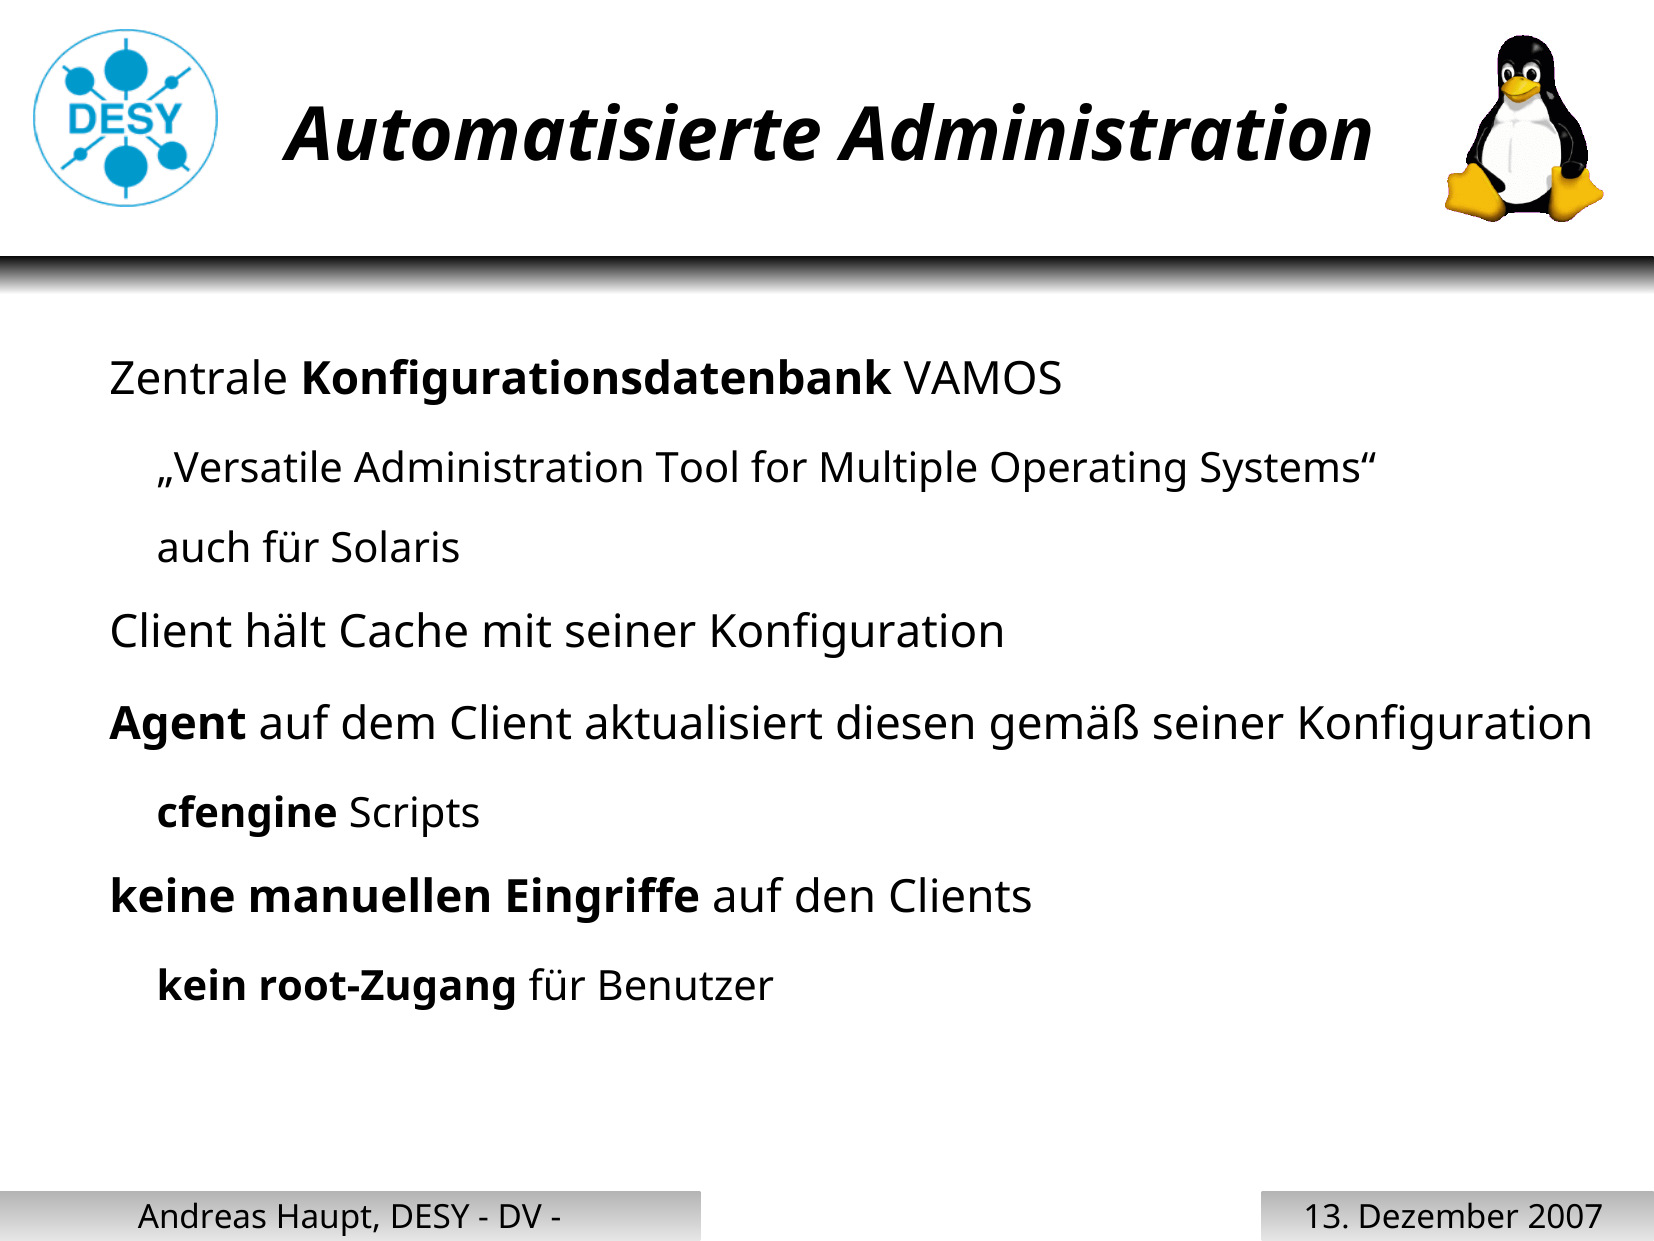

# Automatisierte Administration
Zentrale Konfigurationsdatenbank VAMOS
„Versatile Administration Tool for Multiple Operating Systems“
auch für Solaris
Client hält Cache mit seiner Konfiguration
Agent auf dem Client aktualisiert diesen gemäß seiner Konfiguration
cfengine Scripts
keine manuellen Eingriffe auf den Clients
kein root-Zugang für Benutzer